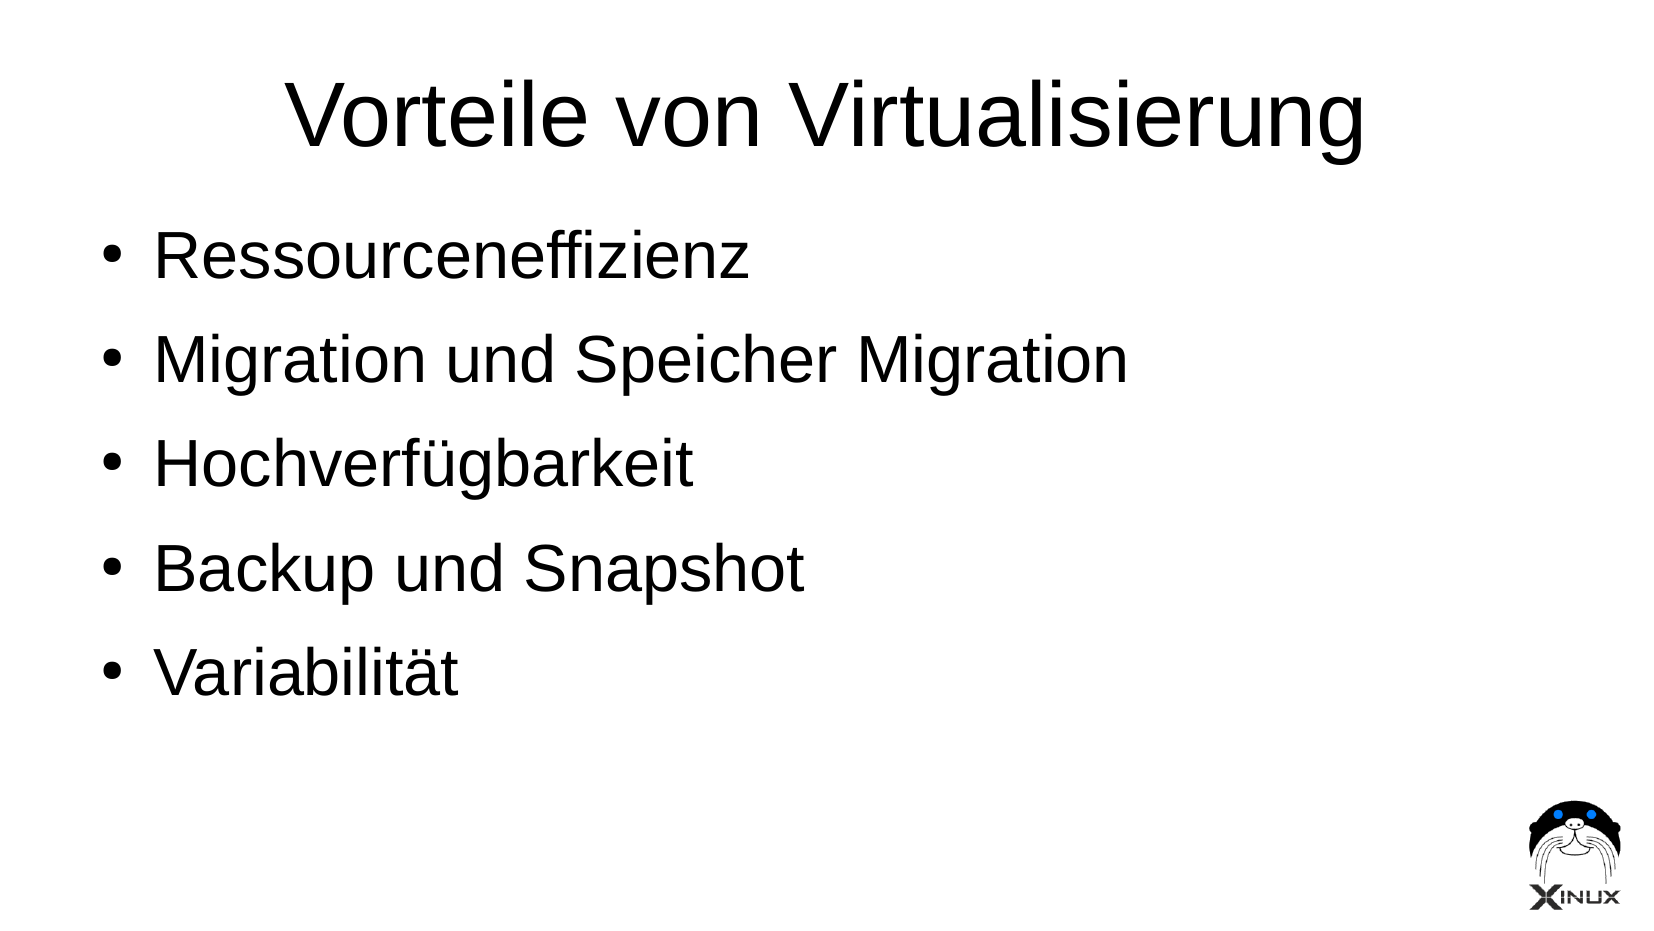

# Vorteile von Virtualisierung
Ressourceneffizienz
Migration und Speicher Migration
Hochverfügbarkeit
Backup und Snapshot
Variabilität